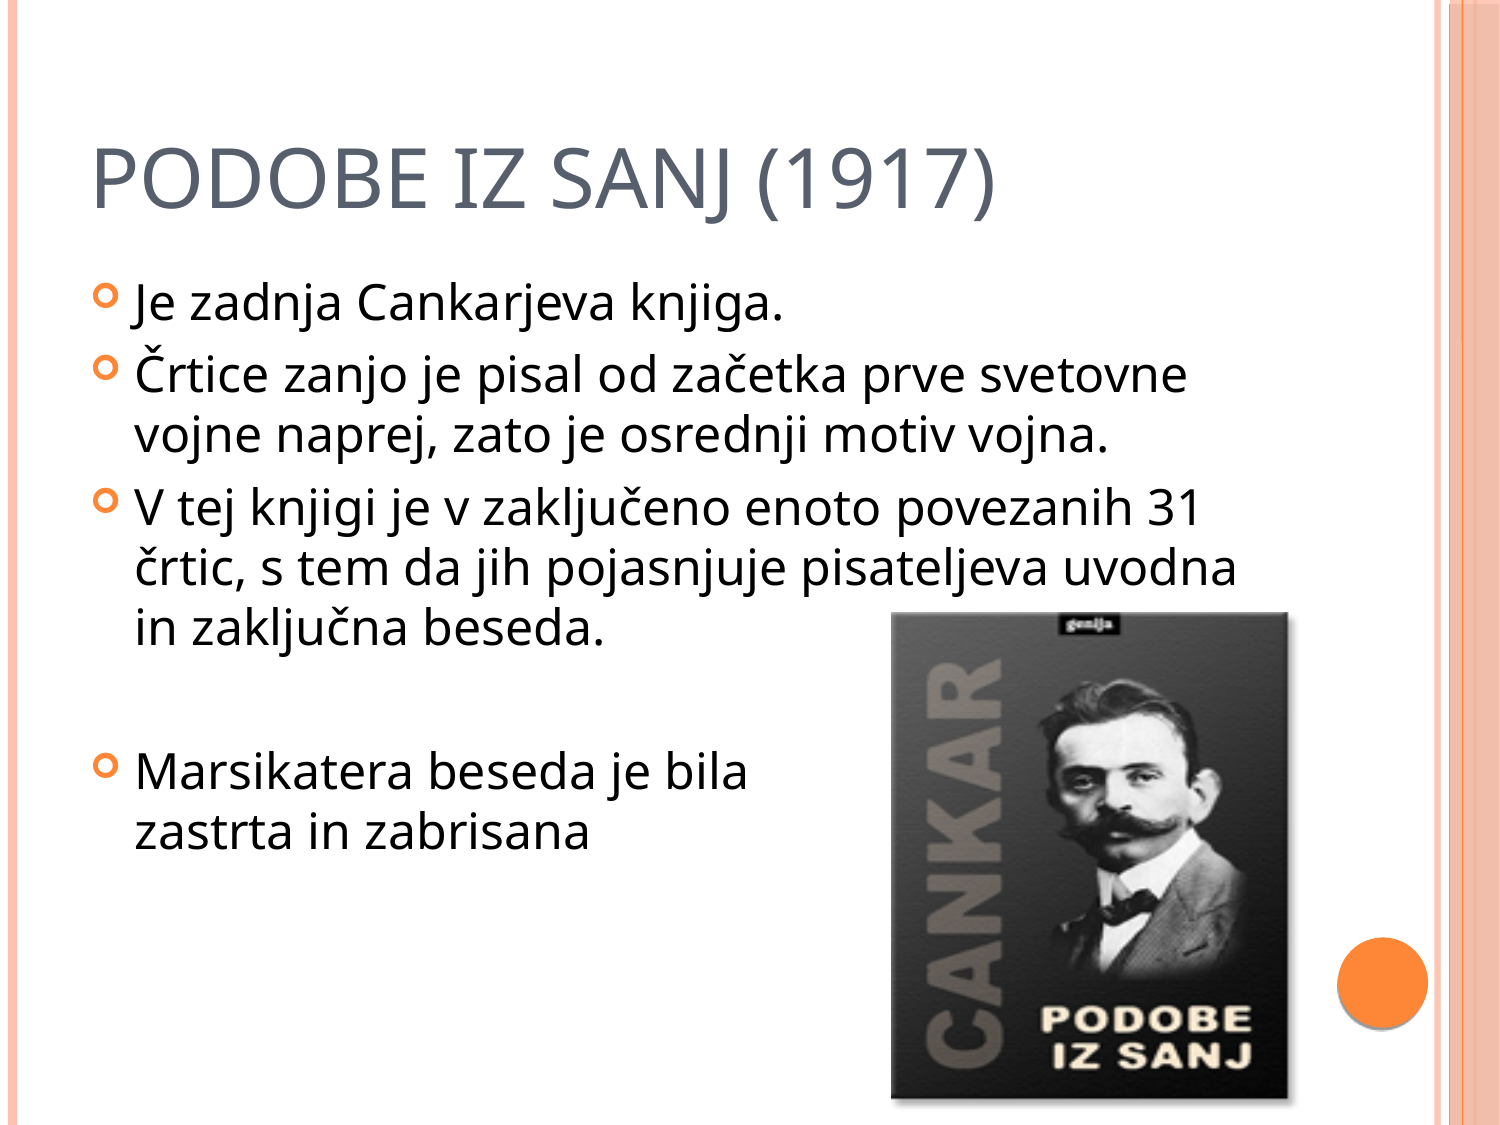

# Podobe iz sanj (1917)
Je zadnja Cankarjeva knjiga.
Črtice zanjo je pisal od začetka prve svetovne vojne naprej, zato je osrednji motiv vojna.
V tej knjigi je v zaključeno enoto povezanih 31 črtic, s tem da jih pojasnjuje pisateljeva uvodna in zaključna beseda.
Marsikatera beseda je bila zastrta in zabrisana